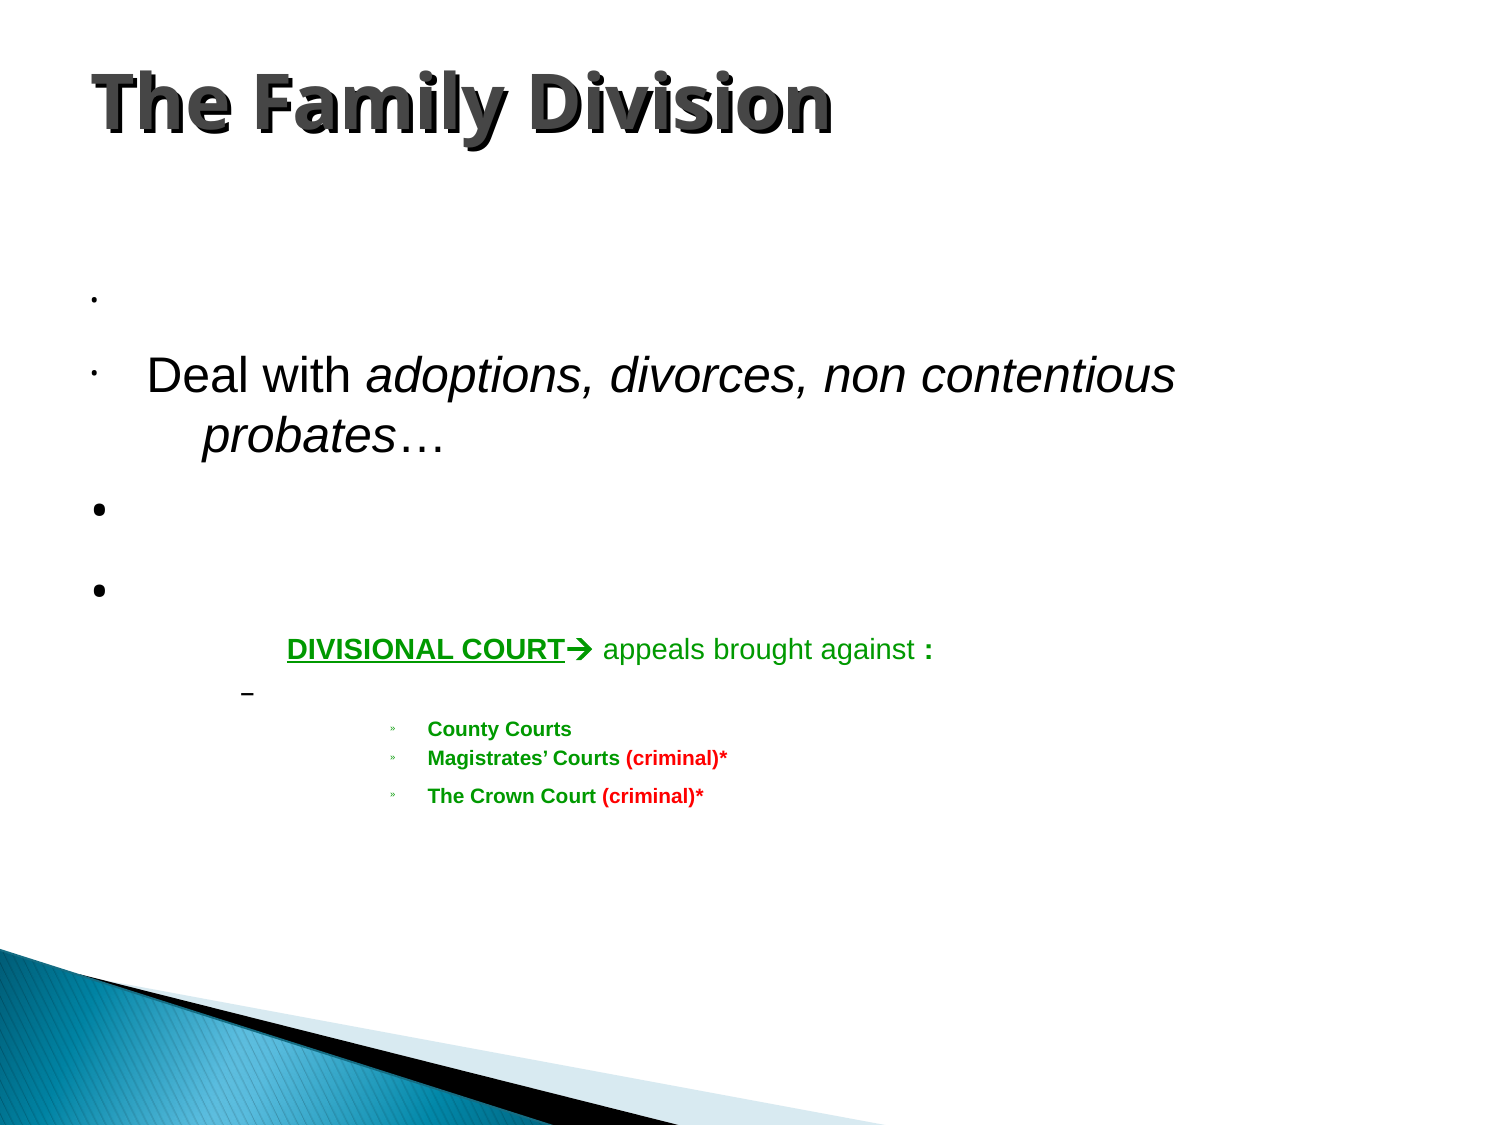

# The Family Division
Deal with adoptions, divorces, non contentious probates…
DIVISIONAL COURT appeals brought against :
County Courts
Magistrates’ Courts (criminal)*
The Crown Court (criminal)*